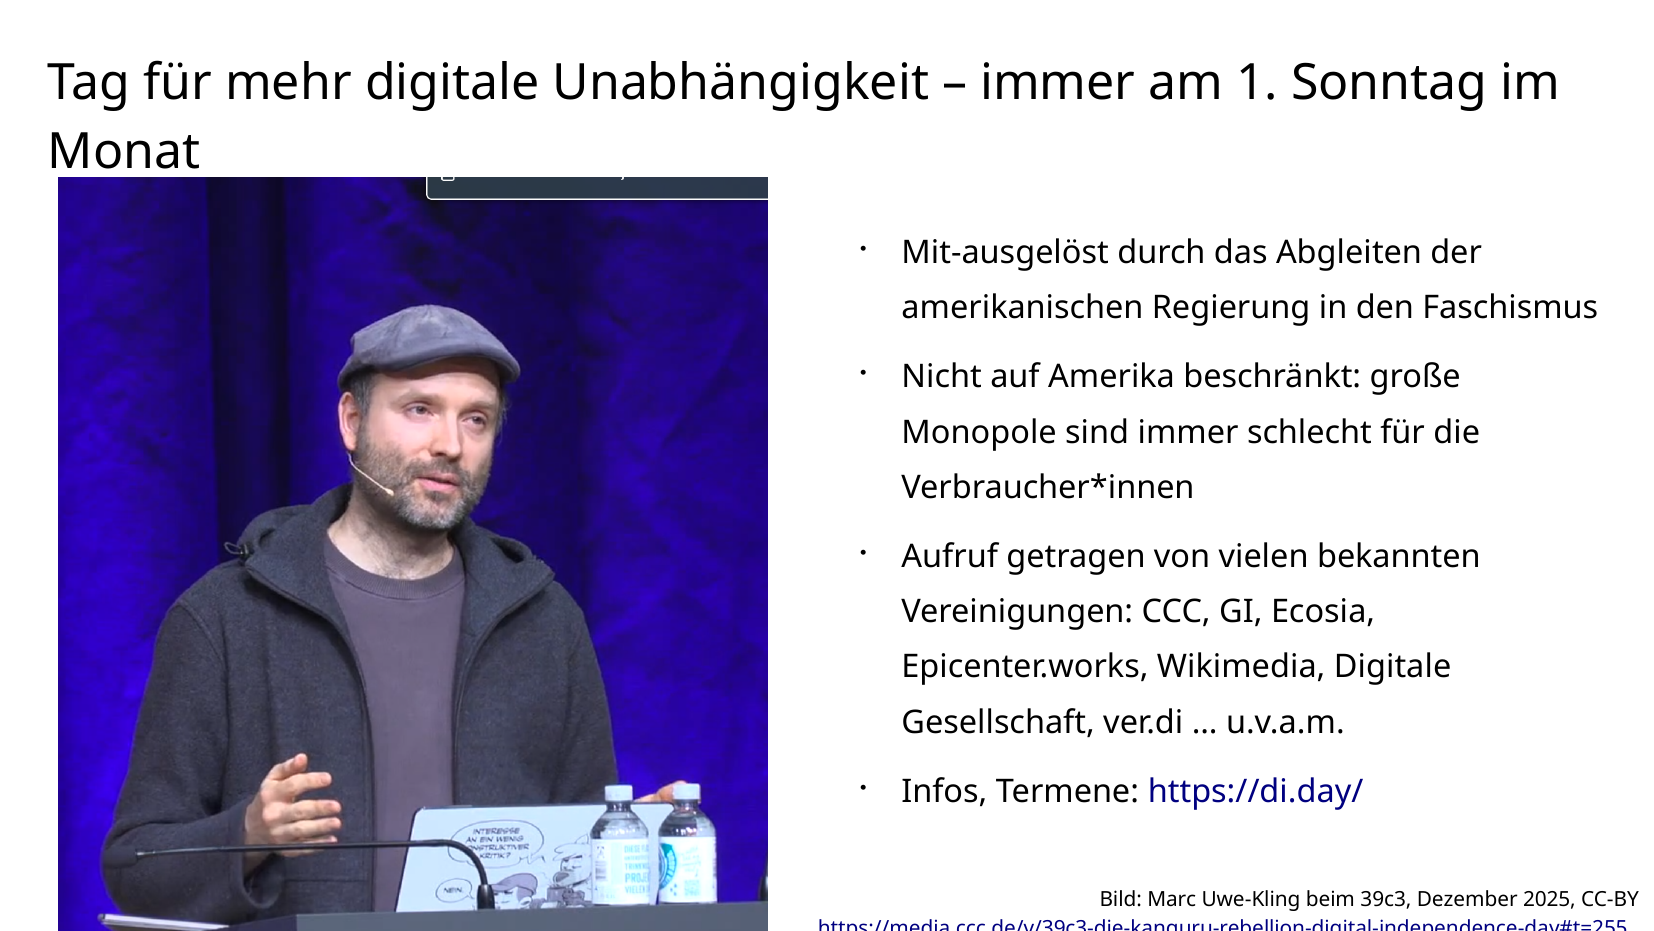

# Tag für mehr digitale Unabhängigkeit – immer am 1. Sonntag im Monat
Mit-ausgelöst durch das Abgleiten der amerikanischen Regierung in den Faschismus
Nicht auf Amerika beschränkt: große Monopole sind immer schlecht für die Verbraucher*innen
Aufruf getragen von vielen bekannten Vereinigungen: CCC, GI, Ecosia, Epicenter.works, Wikimedia, Digitale Gesellschaft, ver.di … u.v.a.m.
Infos, Termene: https://di.day/
Bild: Marc Uwe-Kling beim 39c3, Dezember 2025, CC-BY
https://media.ccc.de/v/39c3-die-kanguru-rebellion-digital-independence-day#t=2554
3